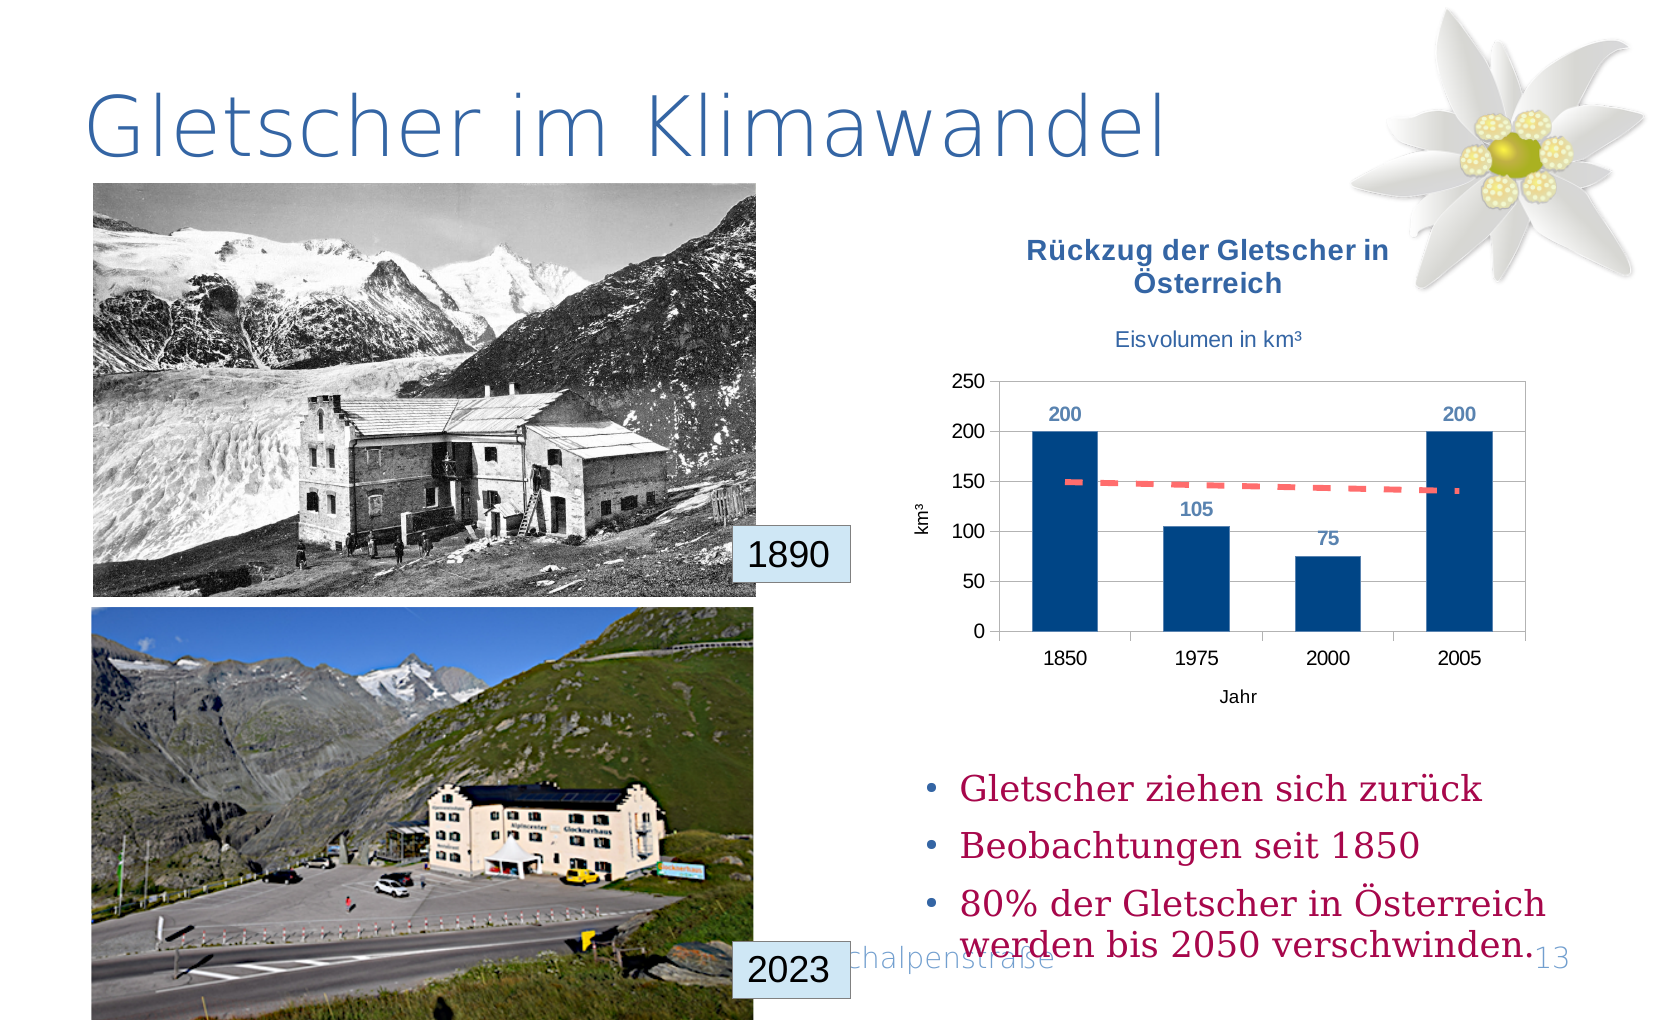

# Gletscher im Klimawandel
### Chart: Rückzug der Gletscher in Österreich
Eisvolumen in km³
| Category | km³ |
|---|---|
| 1850 | 200.0 |
| 1975 | 105.0 |
| 2000 | 75.0 |
| 2005 | 200.0 |1890
Gletscher ziehen sich zurück
Beobachtungen seit 1850
80% der Gletscher in Österreich werden bis 2050 verschwinden.
2023
Großglockner Hochalpenstraße
13